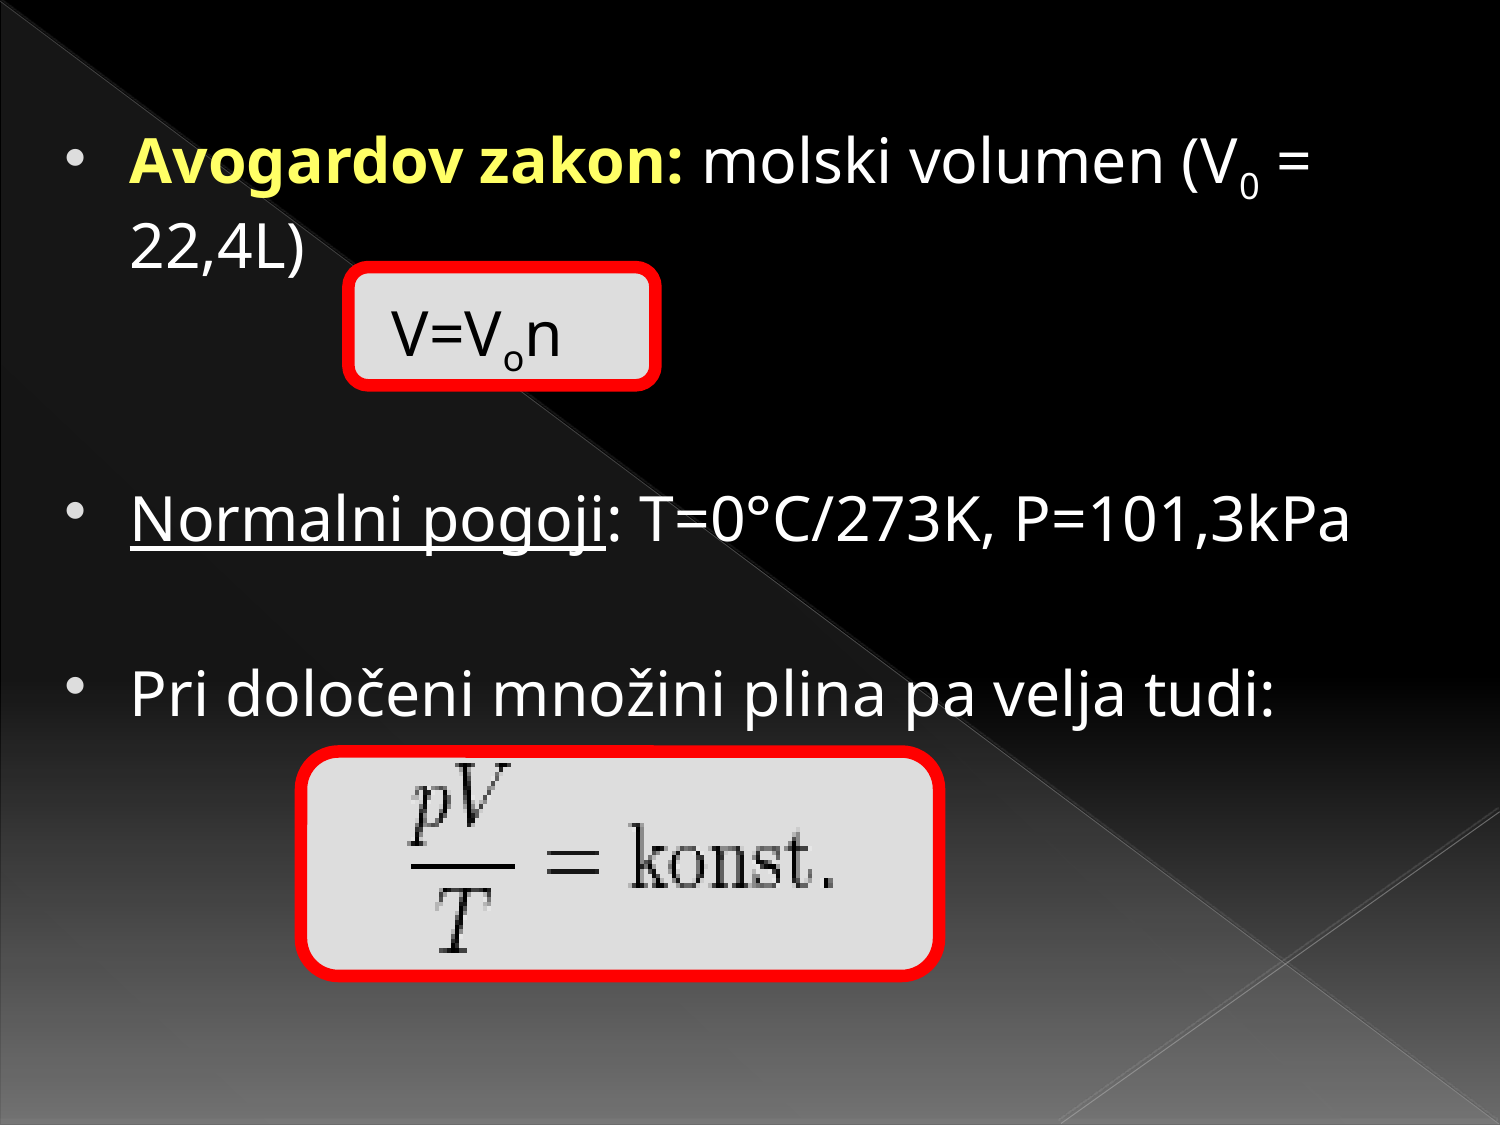

# Avogardov zakon: molski volumen (V0 = 22,4L)
 V=Von
Normalni pogoji: T=0°C/273K, P=101,3kPa
Pri določeni množini plina pa velja tudi: